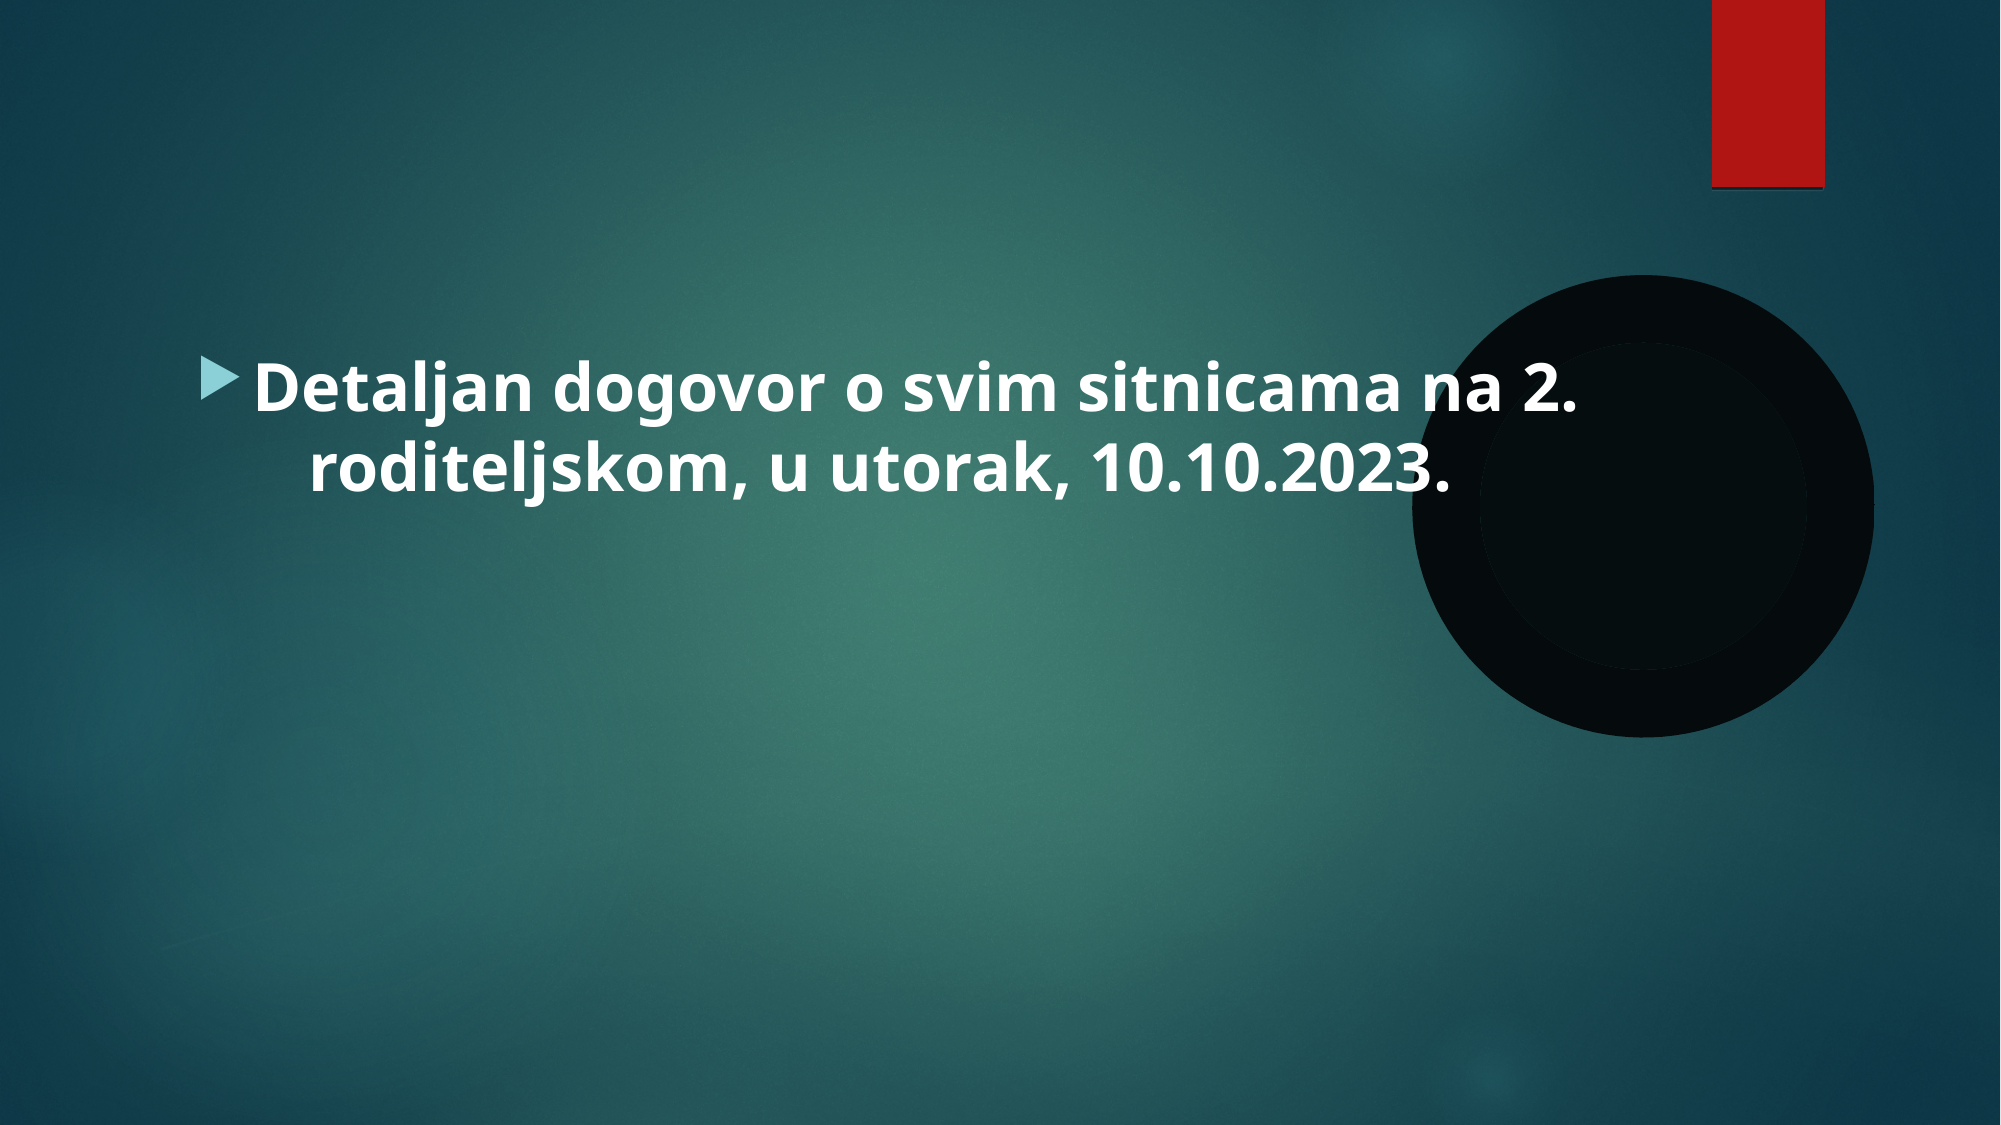

#
Detaljan dogovor o svim sitnicama na 2. roditeljskom, u utorak, 10.10.2023.